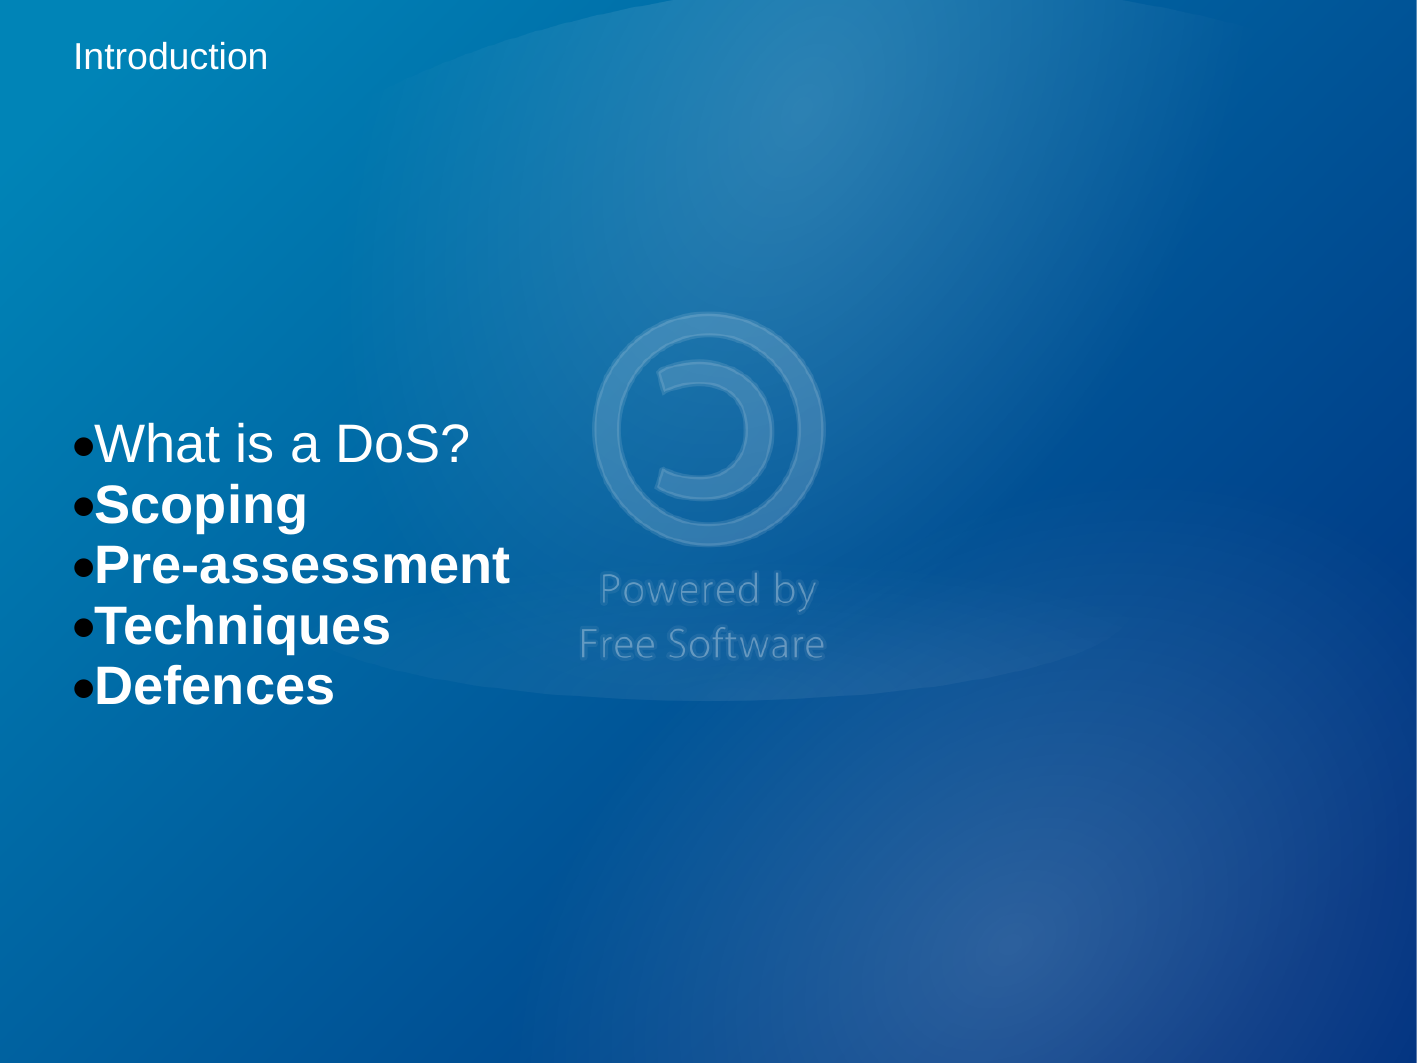

Introduction
What is a DoS?
Scoping
Pre-assessment
Techniques
Defences